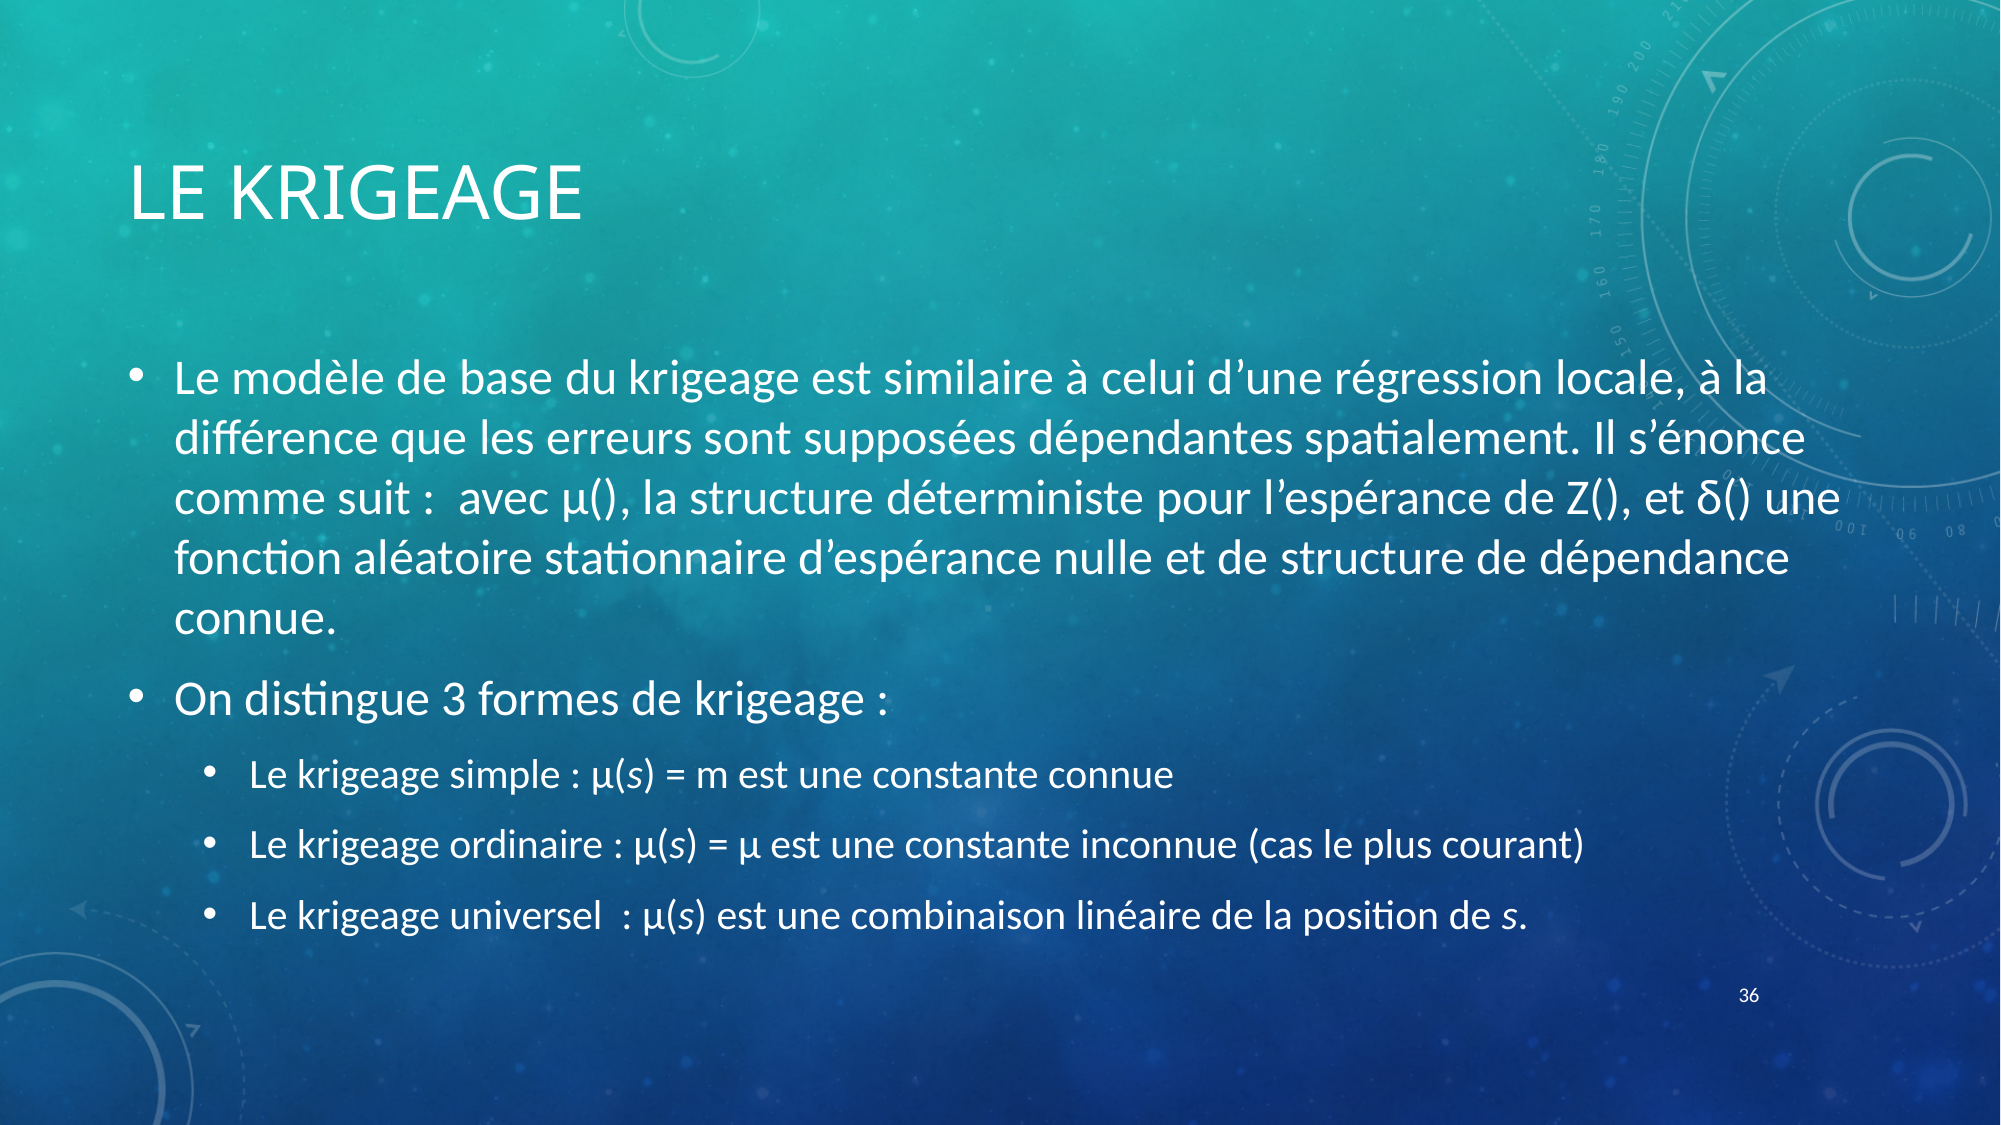

# Le krigeage
Le modèle de base du krigeage est similaire à celui d’une régression locale, à la différence que les erreurs sont supposées dépendantes spatialement. Il s’énonce comme suit : avec µ(), la structure déterministe pour l’espérance de Z(), et δ() une fonction aléatoire stationnaire d’espérance nulle et de structure de dépendance connue.
On distingue 3 formes de krigeage :
Le krigeage simple : µ(s) = m est une constante connue
Le krigeage ordinaire : µ(s) = µ est une constante inconnue (cas le plus courant)
Le krigeage universel : µ(s) est une combinaison linéaire de la position de s.